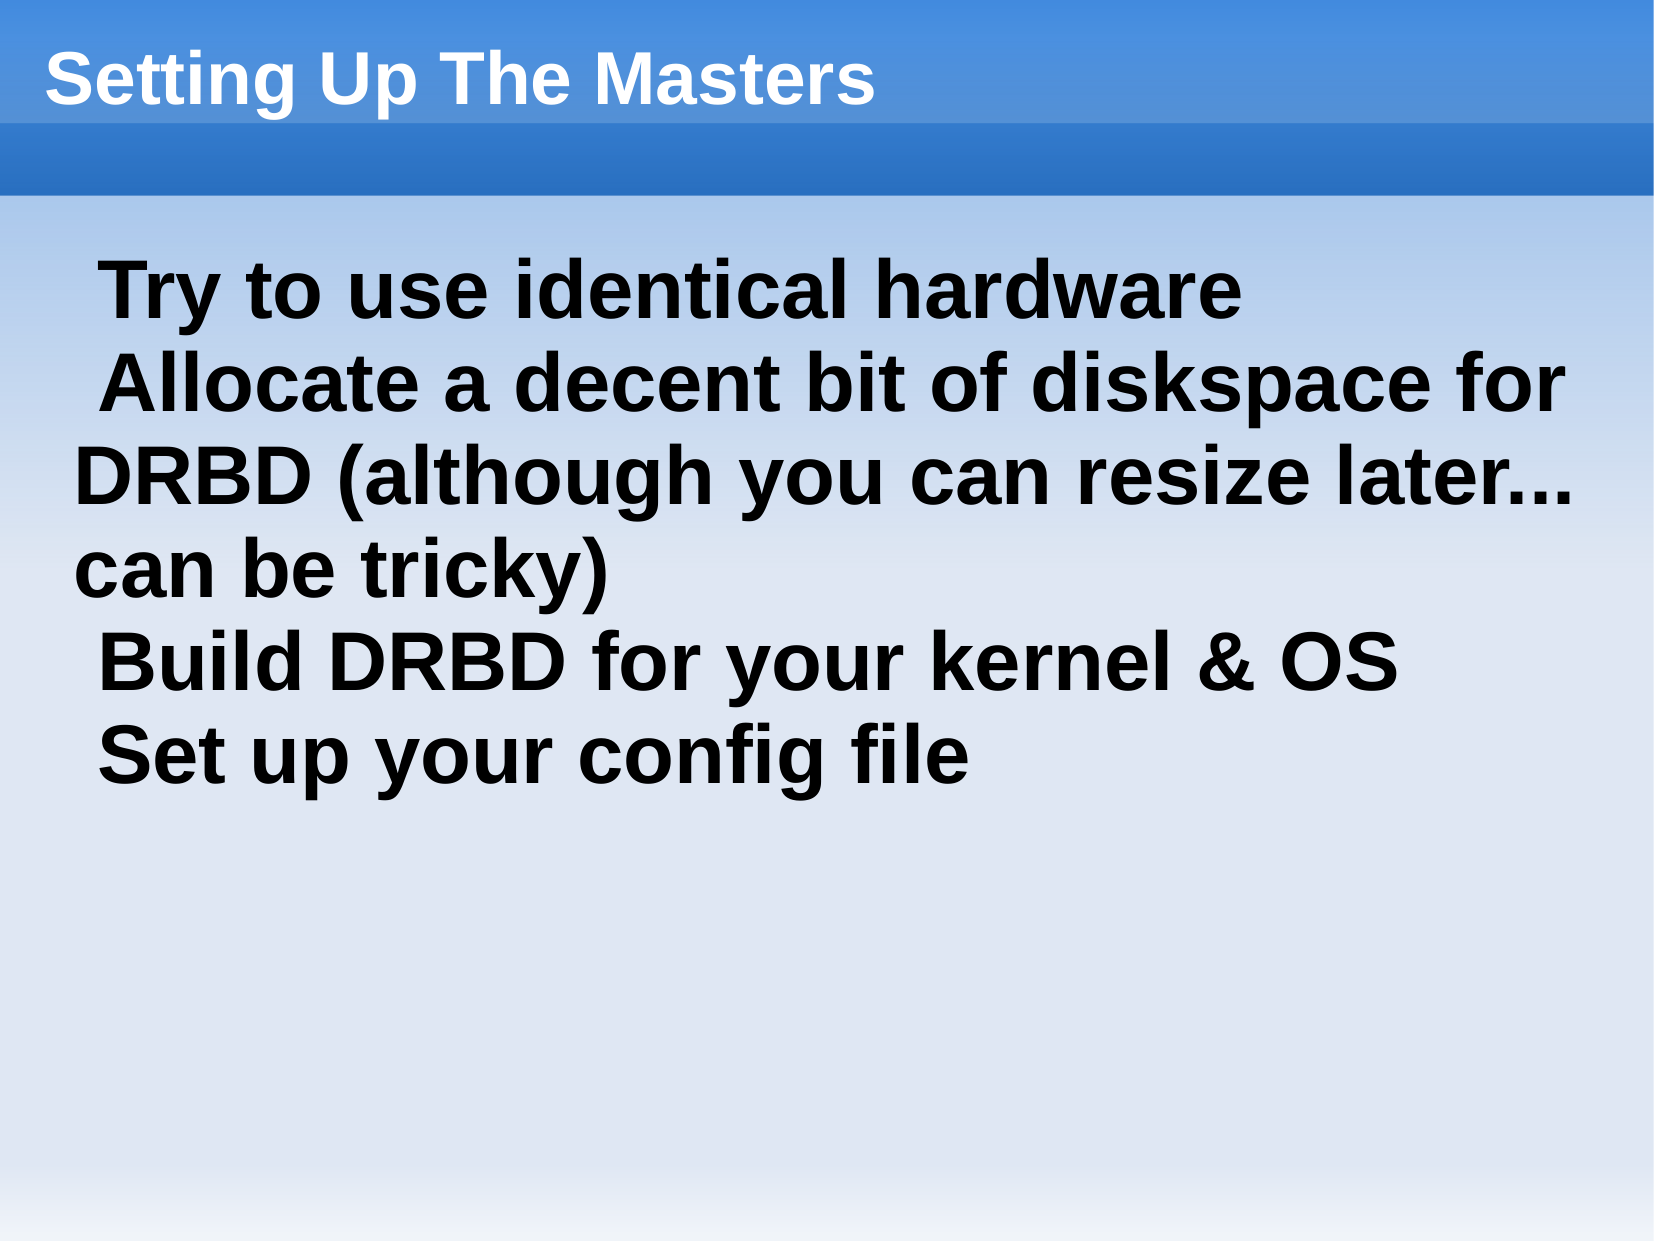

Setting Up The Masters
 Try to use identical hardware
 Allocate a decent bit of diskspace for DRBD (although you can resize later... can be tricky)
 Build DRBD for your kernel & OS
 Set up your config file